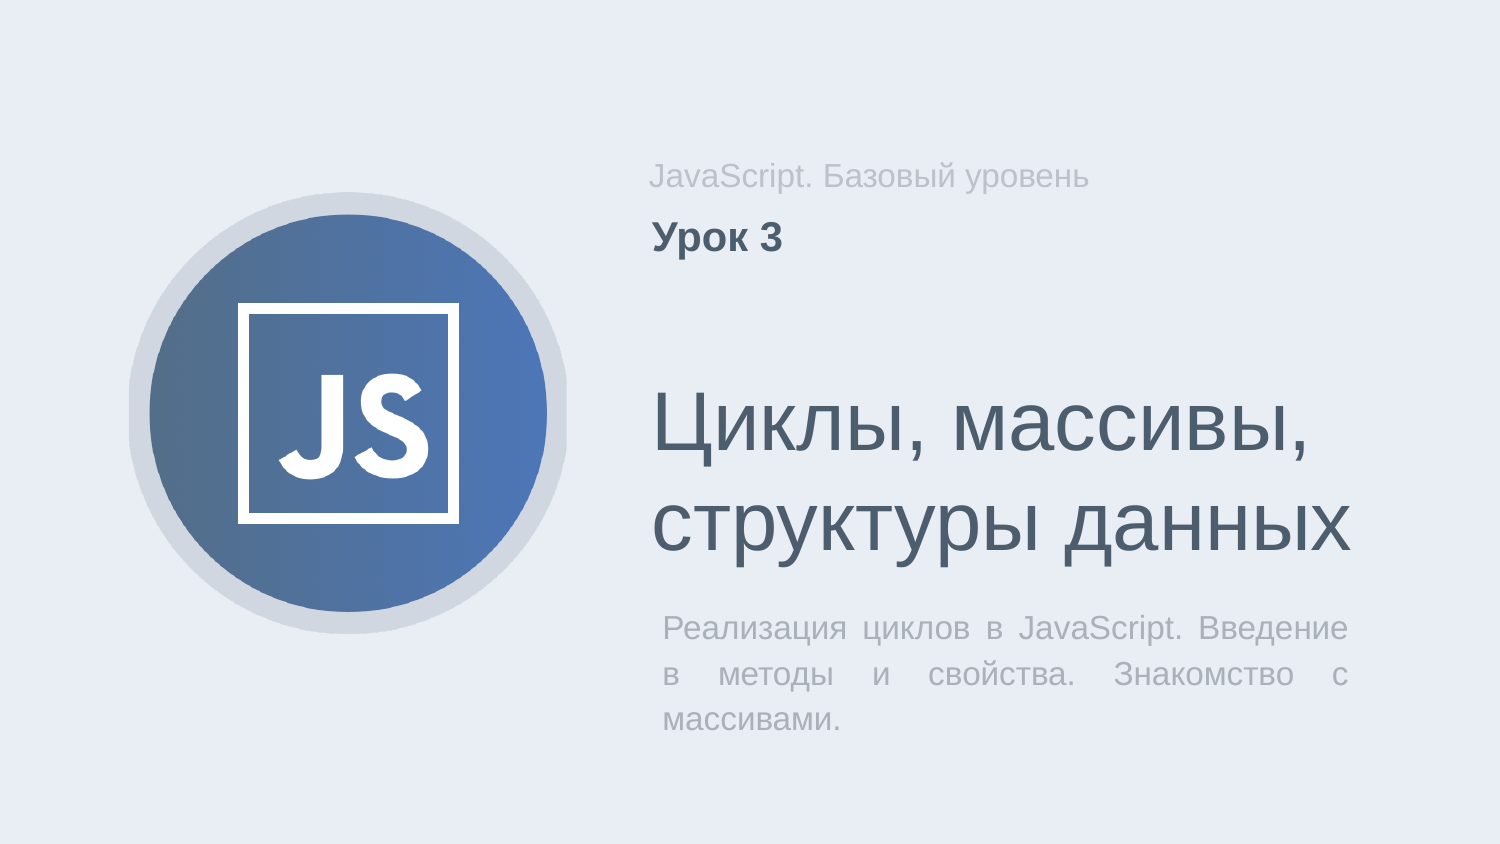

# JavaScript. Базовый уровень
Урок 3
Циклы, массивы, структуры данных
Реализация циклов в JavaScript. Введение в методы и свойства. Знакомство с массивами.